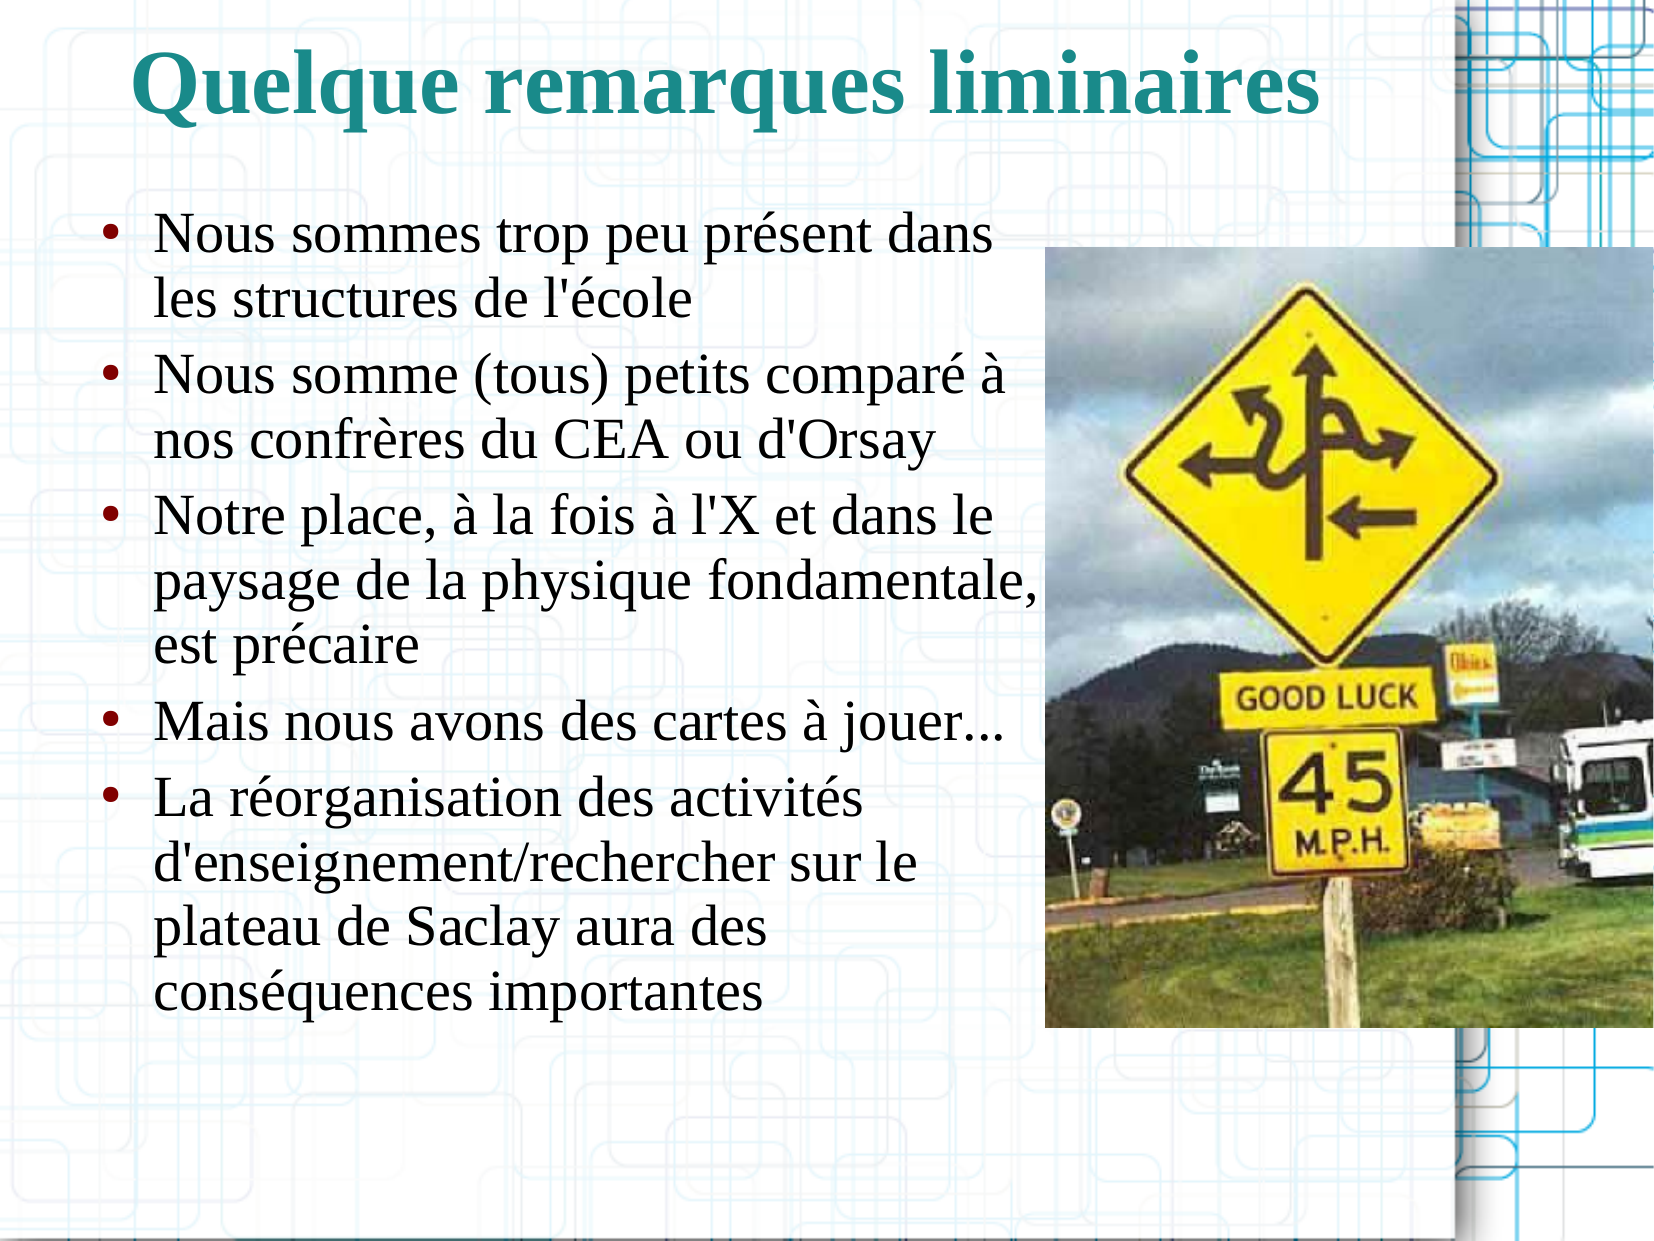

# Quelque remarques liminaires
Nous sommes trop peu présent dans les structures de l'école
Nous somme (tous) petits comparé à nos confrères du CEA ou d'Orsay
Notre place, à la fois à l'X et dans le paysage de la physique fondamentale, est précaire
Mais nous avons des cartes à jouer...
La réorganisation des activités d'enseignement/rechercher sur le plateau de Saclay aura des conséquences importantes